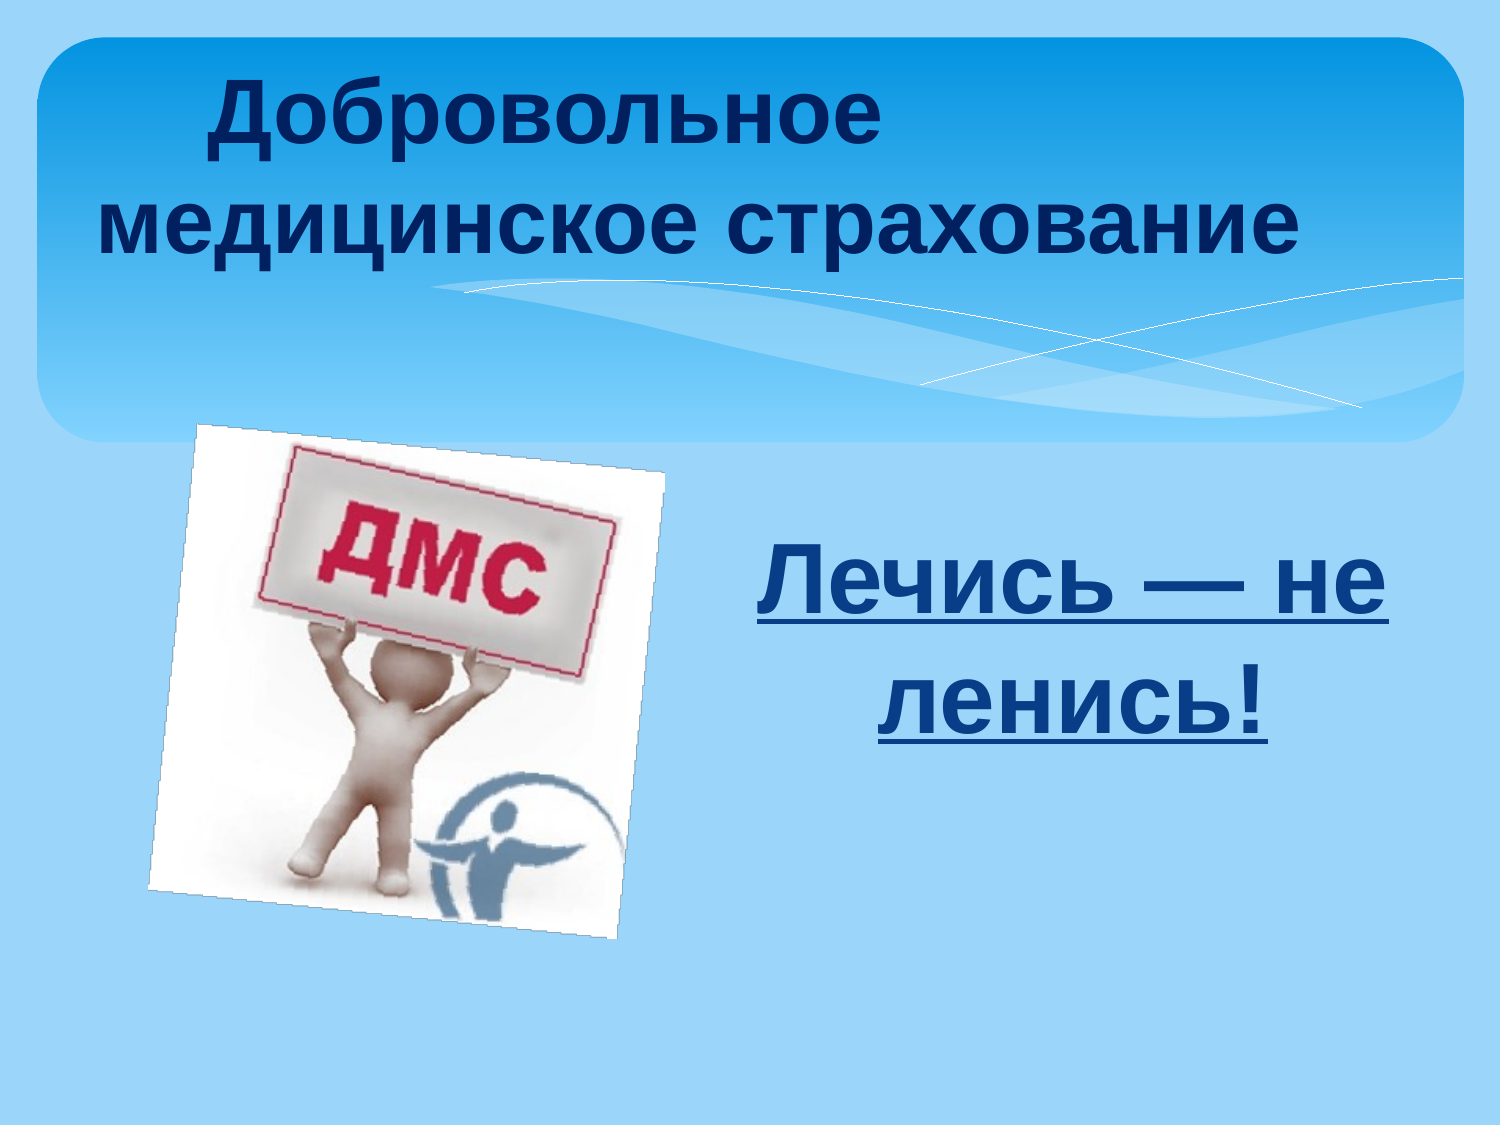

# Добровольное медицинское страхование
Лечись — не ленись!